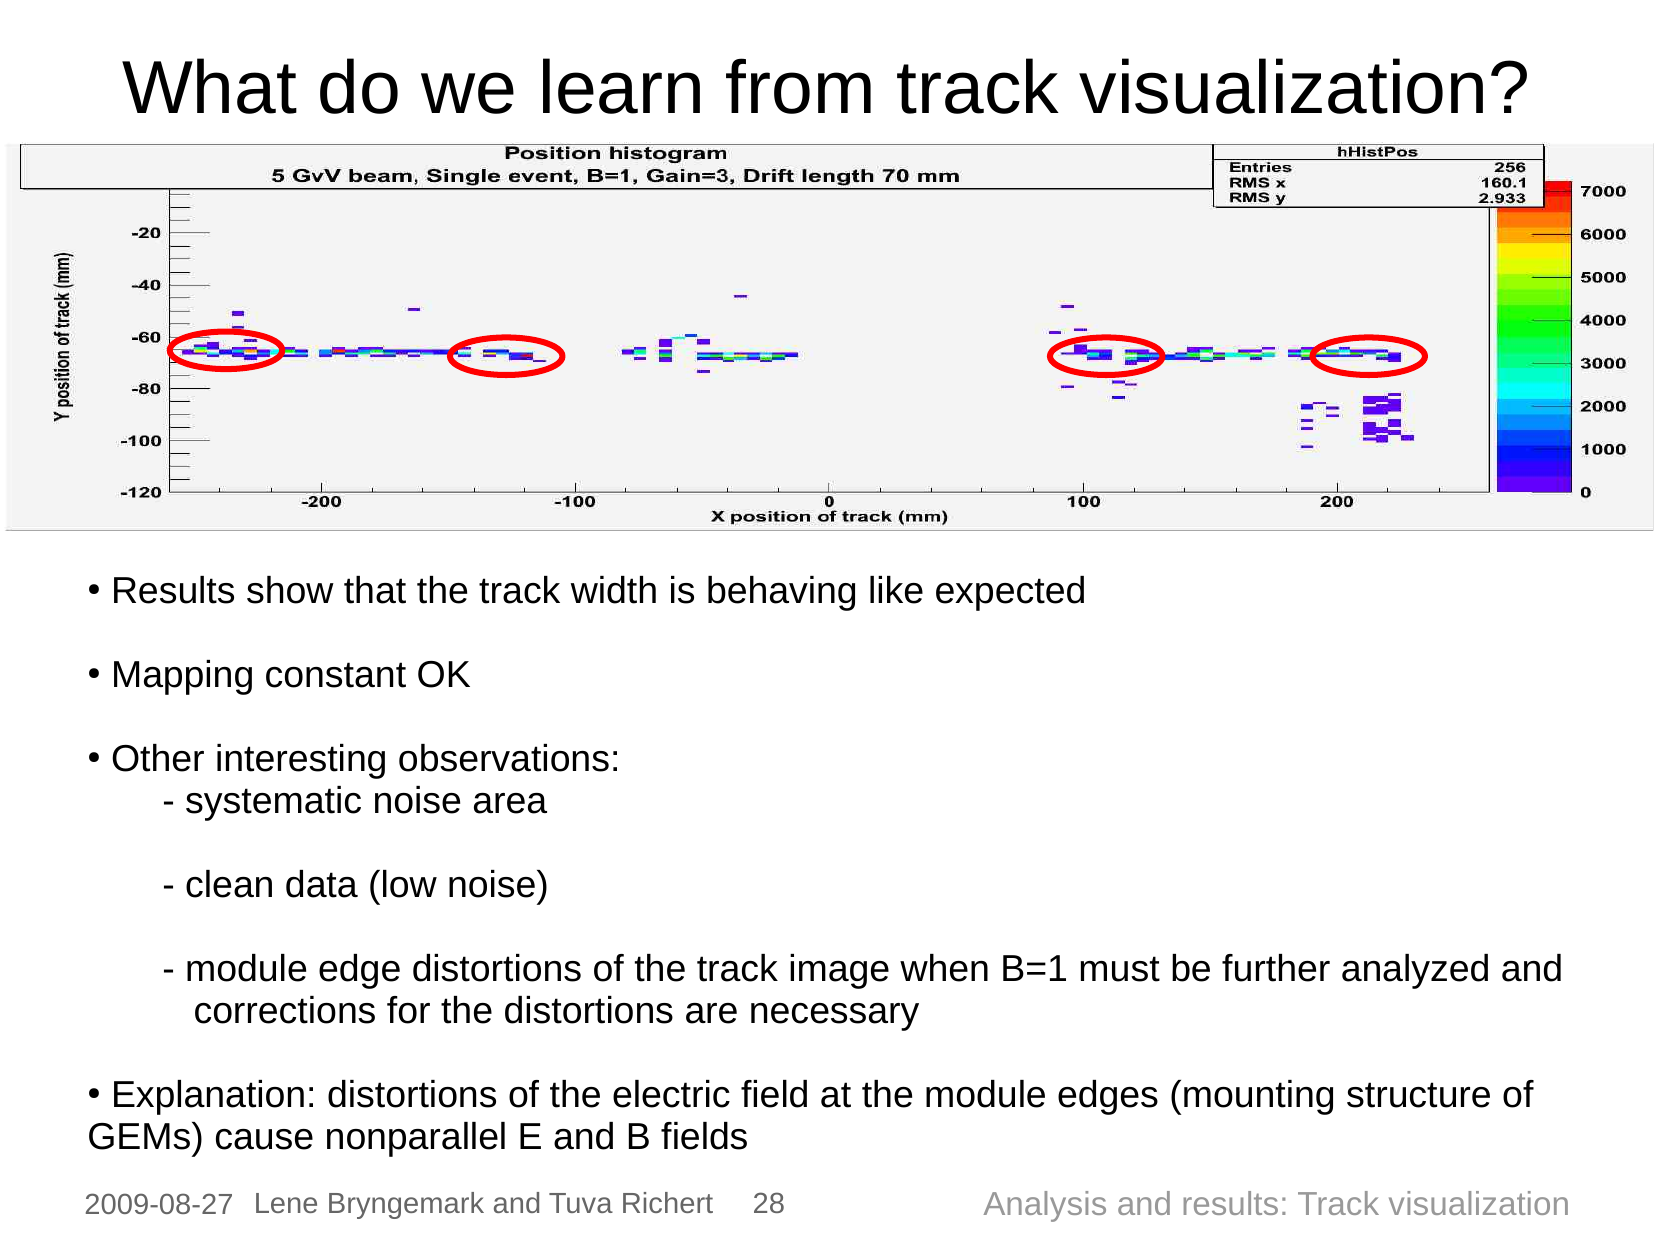

What do we learn from track visualization?
 Results show that the track width is behaving like expected
 Mapping constant OK
 Other interesting observations:
	- systematic noise area
	- clean data (low noise)
	- module edge distortions of the track image when B=1 must be further analyzed and
corrections for the distortions are necessary
 Explanation: distortions of the electric field at the module edges (mounting structure of GEMs) cause nonparallel E and B fields
# Analysis and results: Track visualization
Lene Bryngemark and Tuva Richert
28
2009-08-27